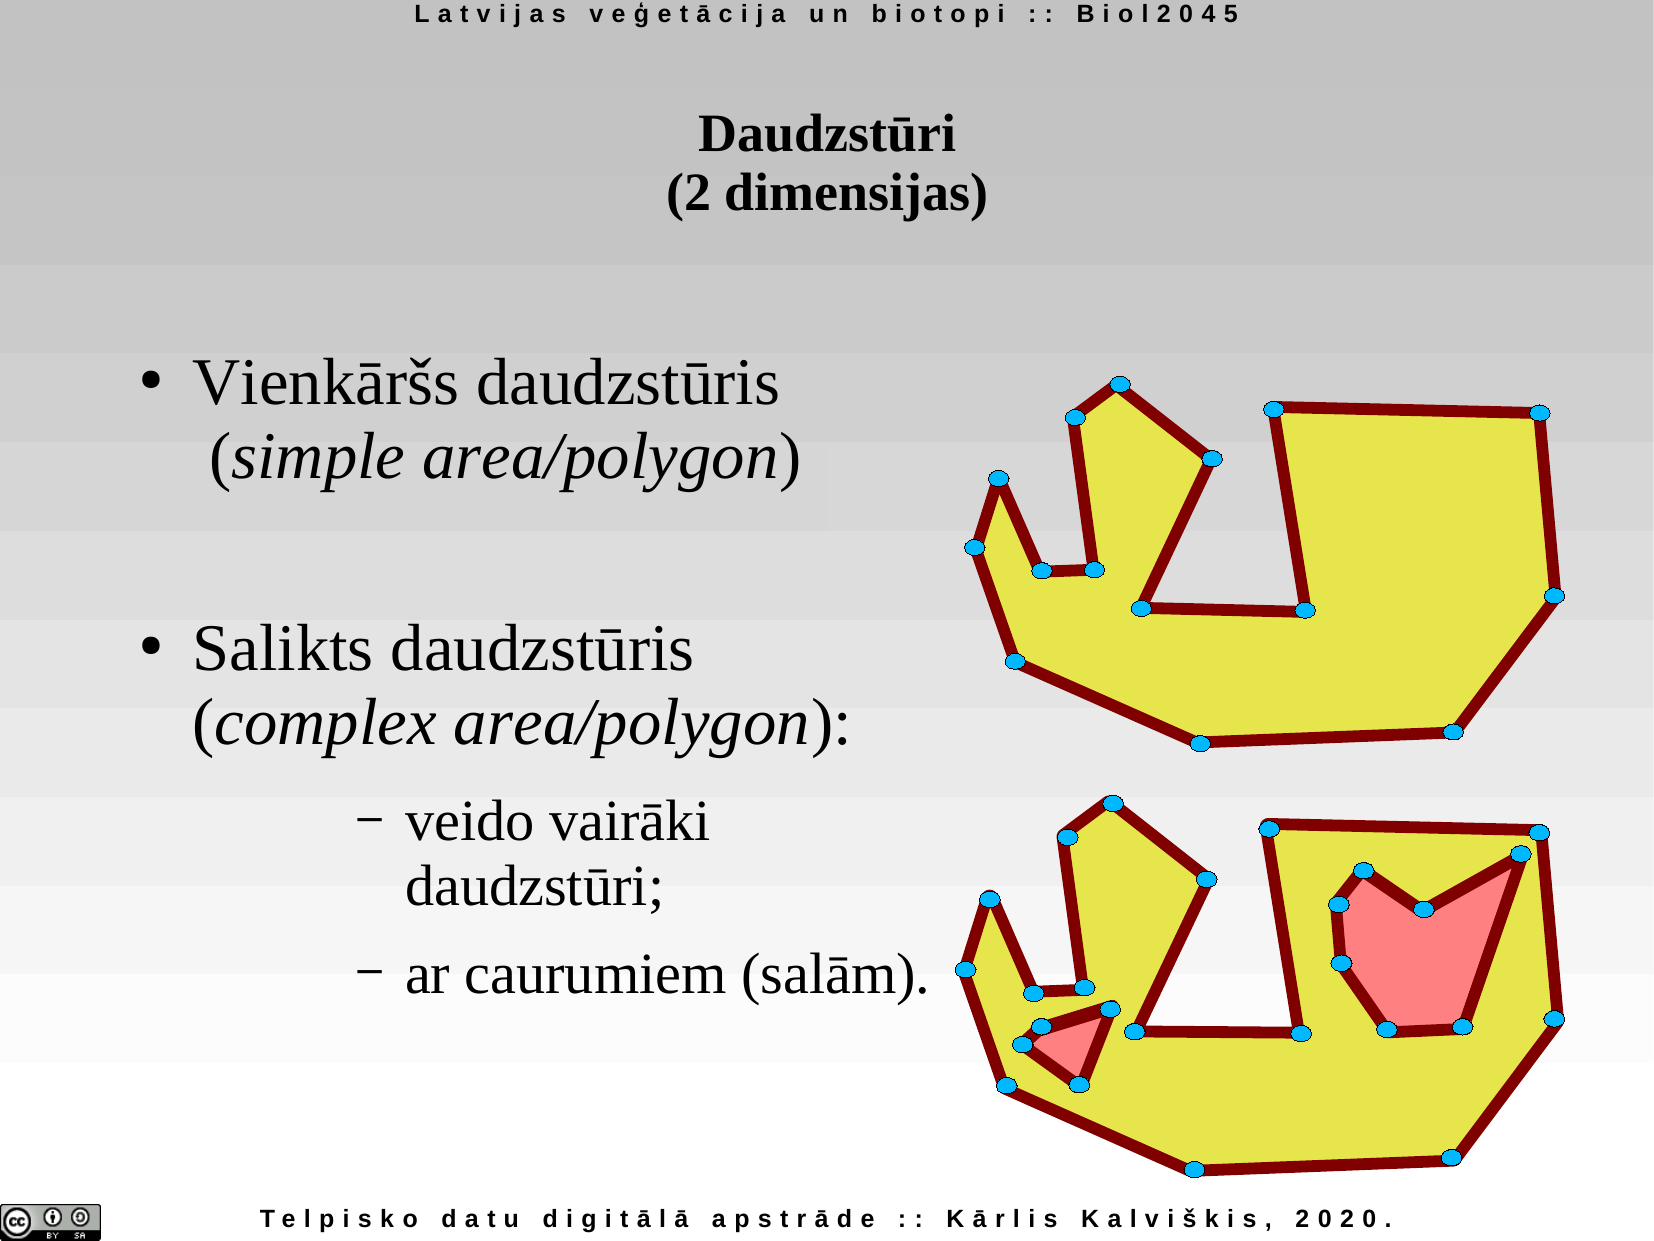

# Daudzstūri (2 dimensijas)
Vienkāršs daudzstūris
 (simple area/polygon)
Salikts daudzstūris
(complex area/polygon):
veido vairāki
daudzstūri;
ar caurumiem (salām).